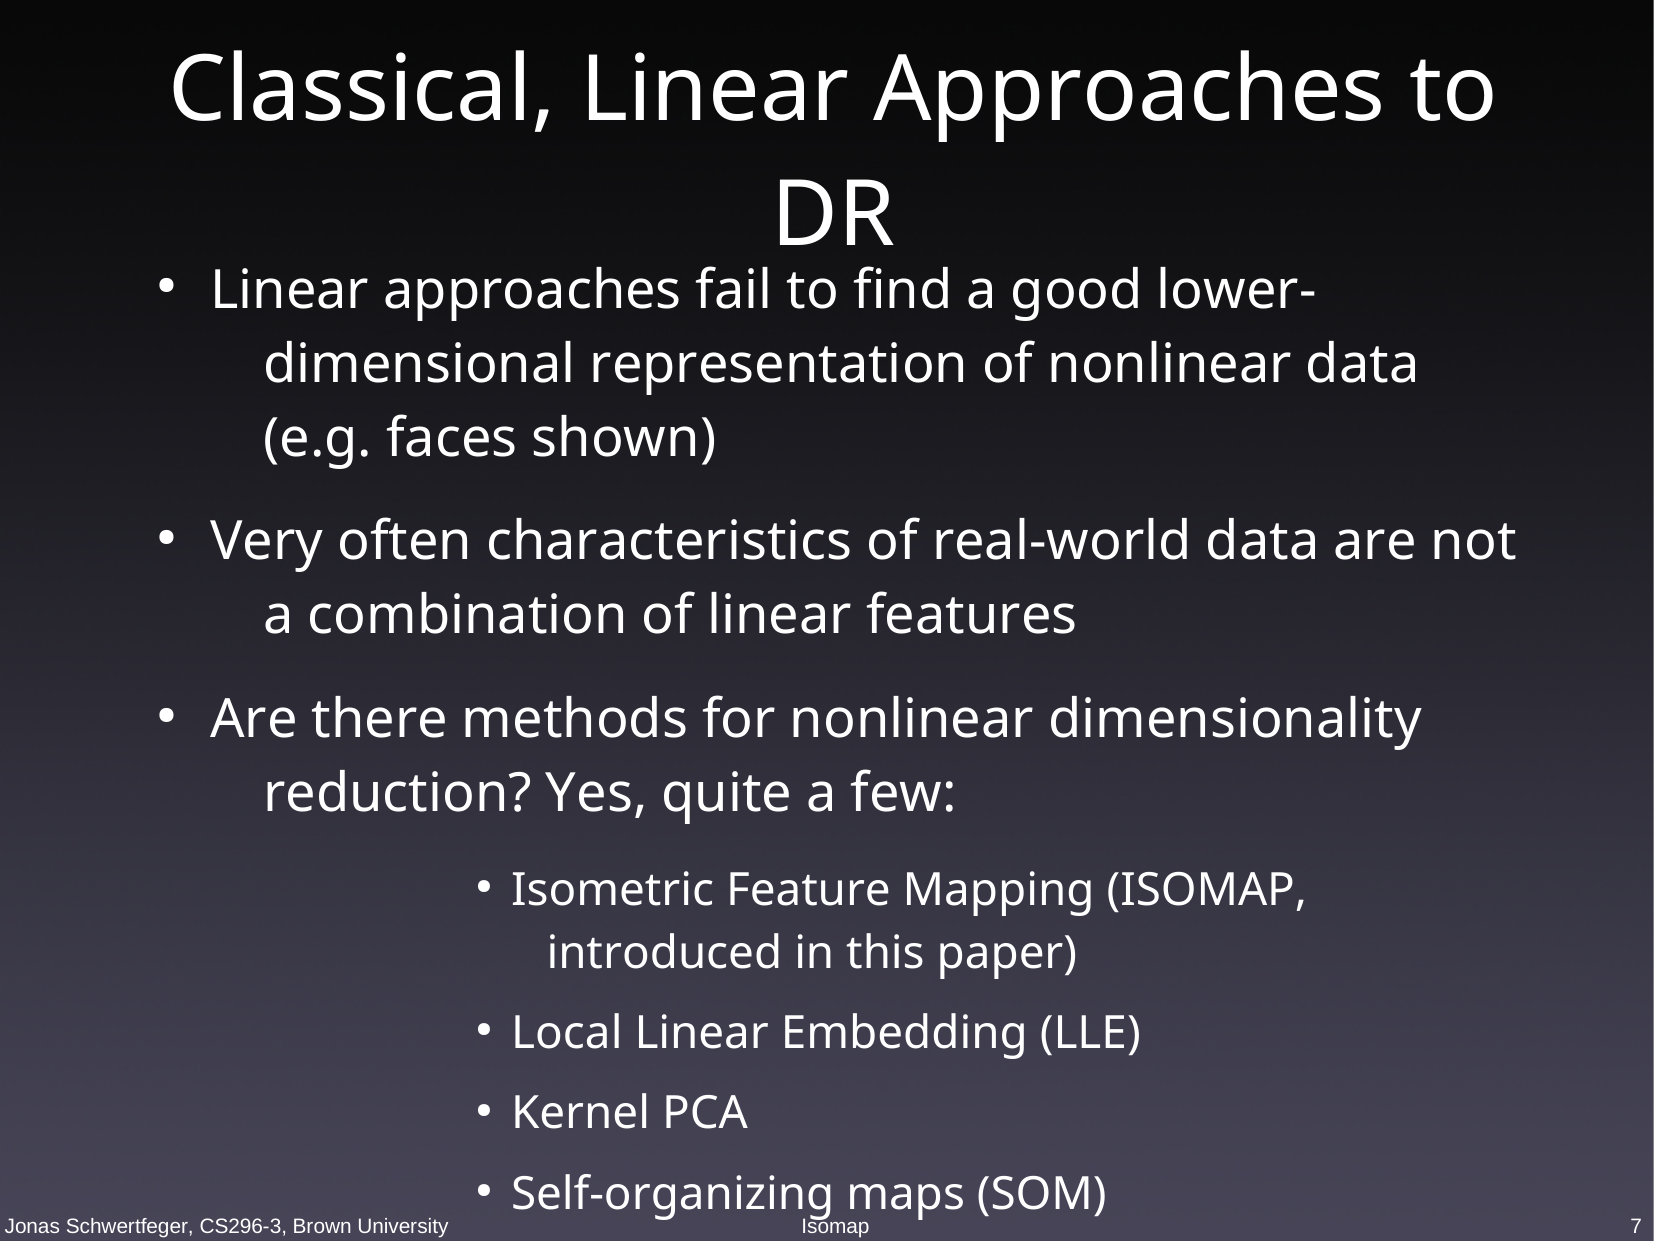

Classical, Linear Approaches to DR
# Linear approaches fail to find a good lower-dimensional representation of nonlinear data (e.g. faces shown)
Very often characteristics of real-world data are not a combination of linear features
Are there methods for nonlinear dimensionality reduction? Yes, quite a few:
Isometric Feature Mapping (ISOMAP, introduced in this paper)
Local Linear Embedding (LLE)
Kernel PCA
Self-organizing maps (SOM)
Generative Topographic Maps (GTM)
...